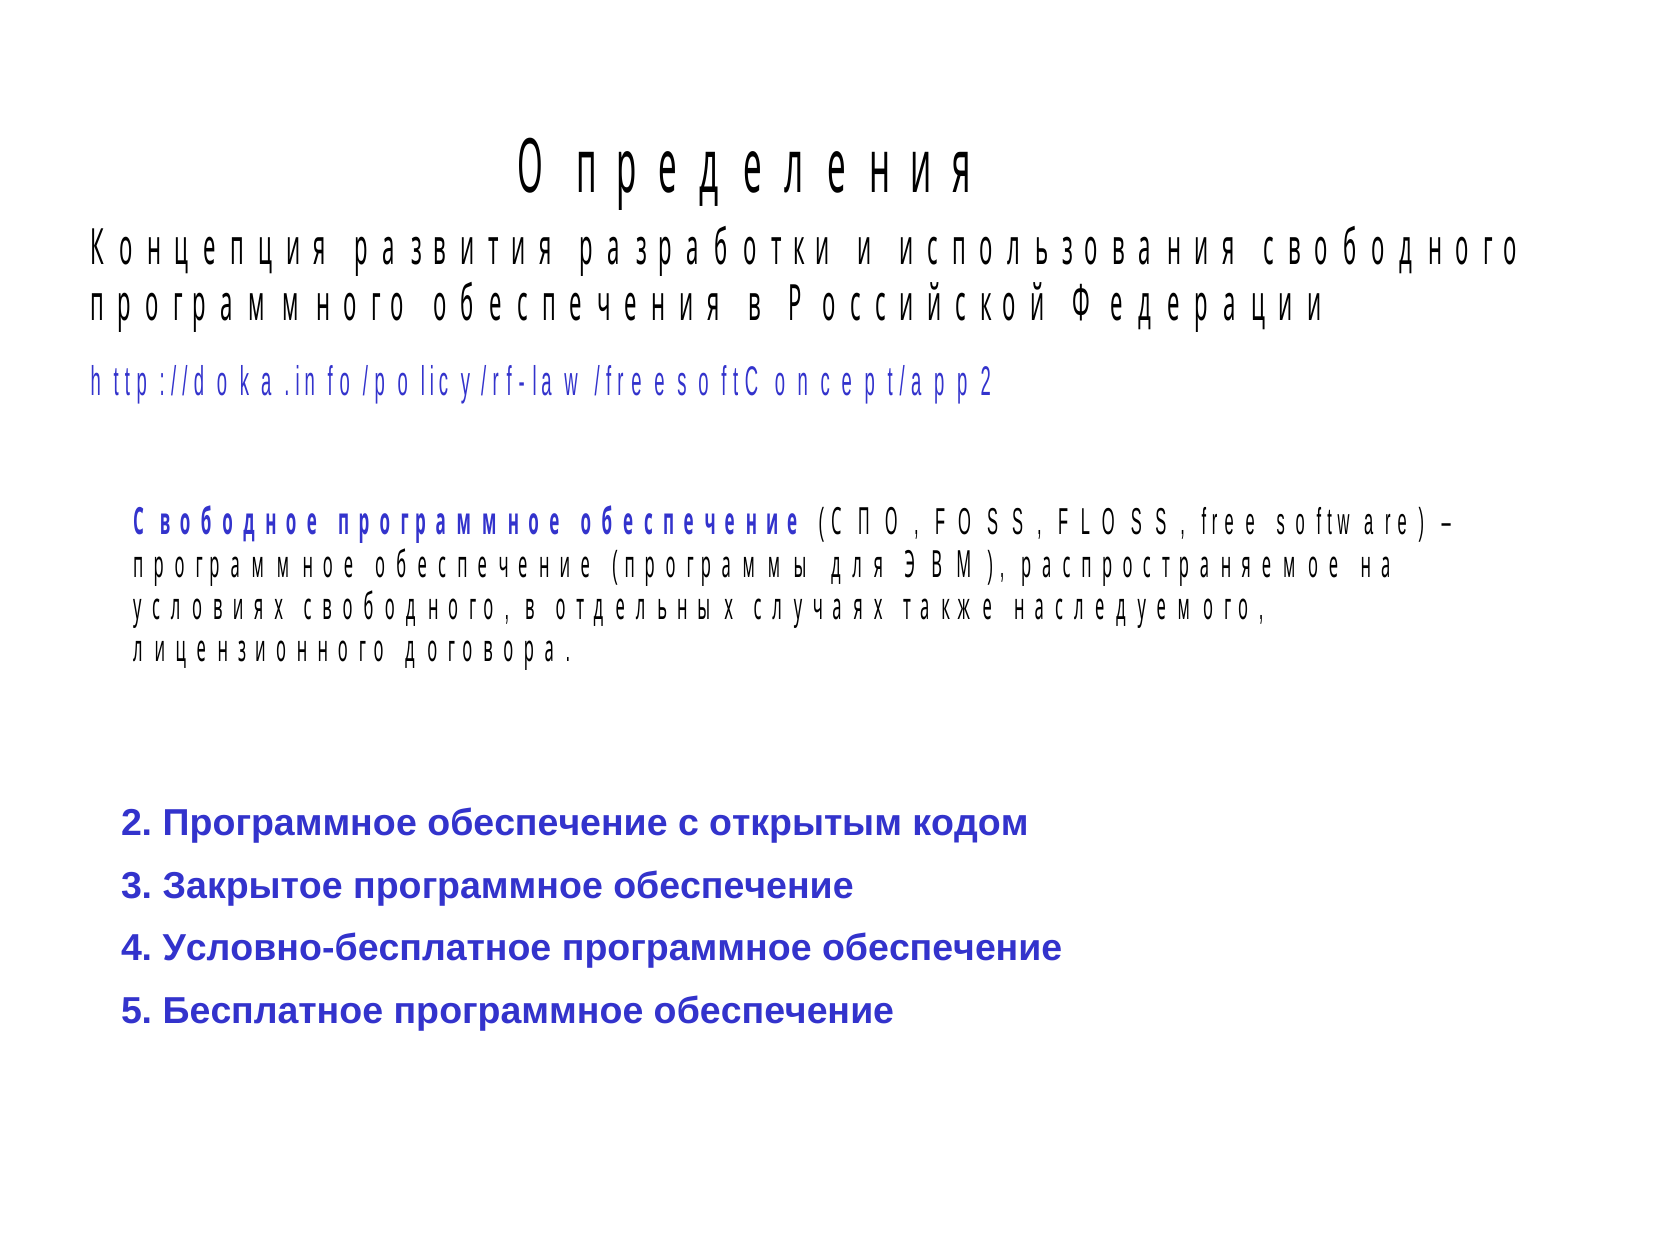

Определения
2. Программное обеспечение с открытым кодом
3. Закрытое программное обеспечение
4. Условно-бесплатное программное обеспечение (shareware)
5. Бесплатное программное обеспечение (freeware)